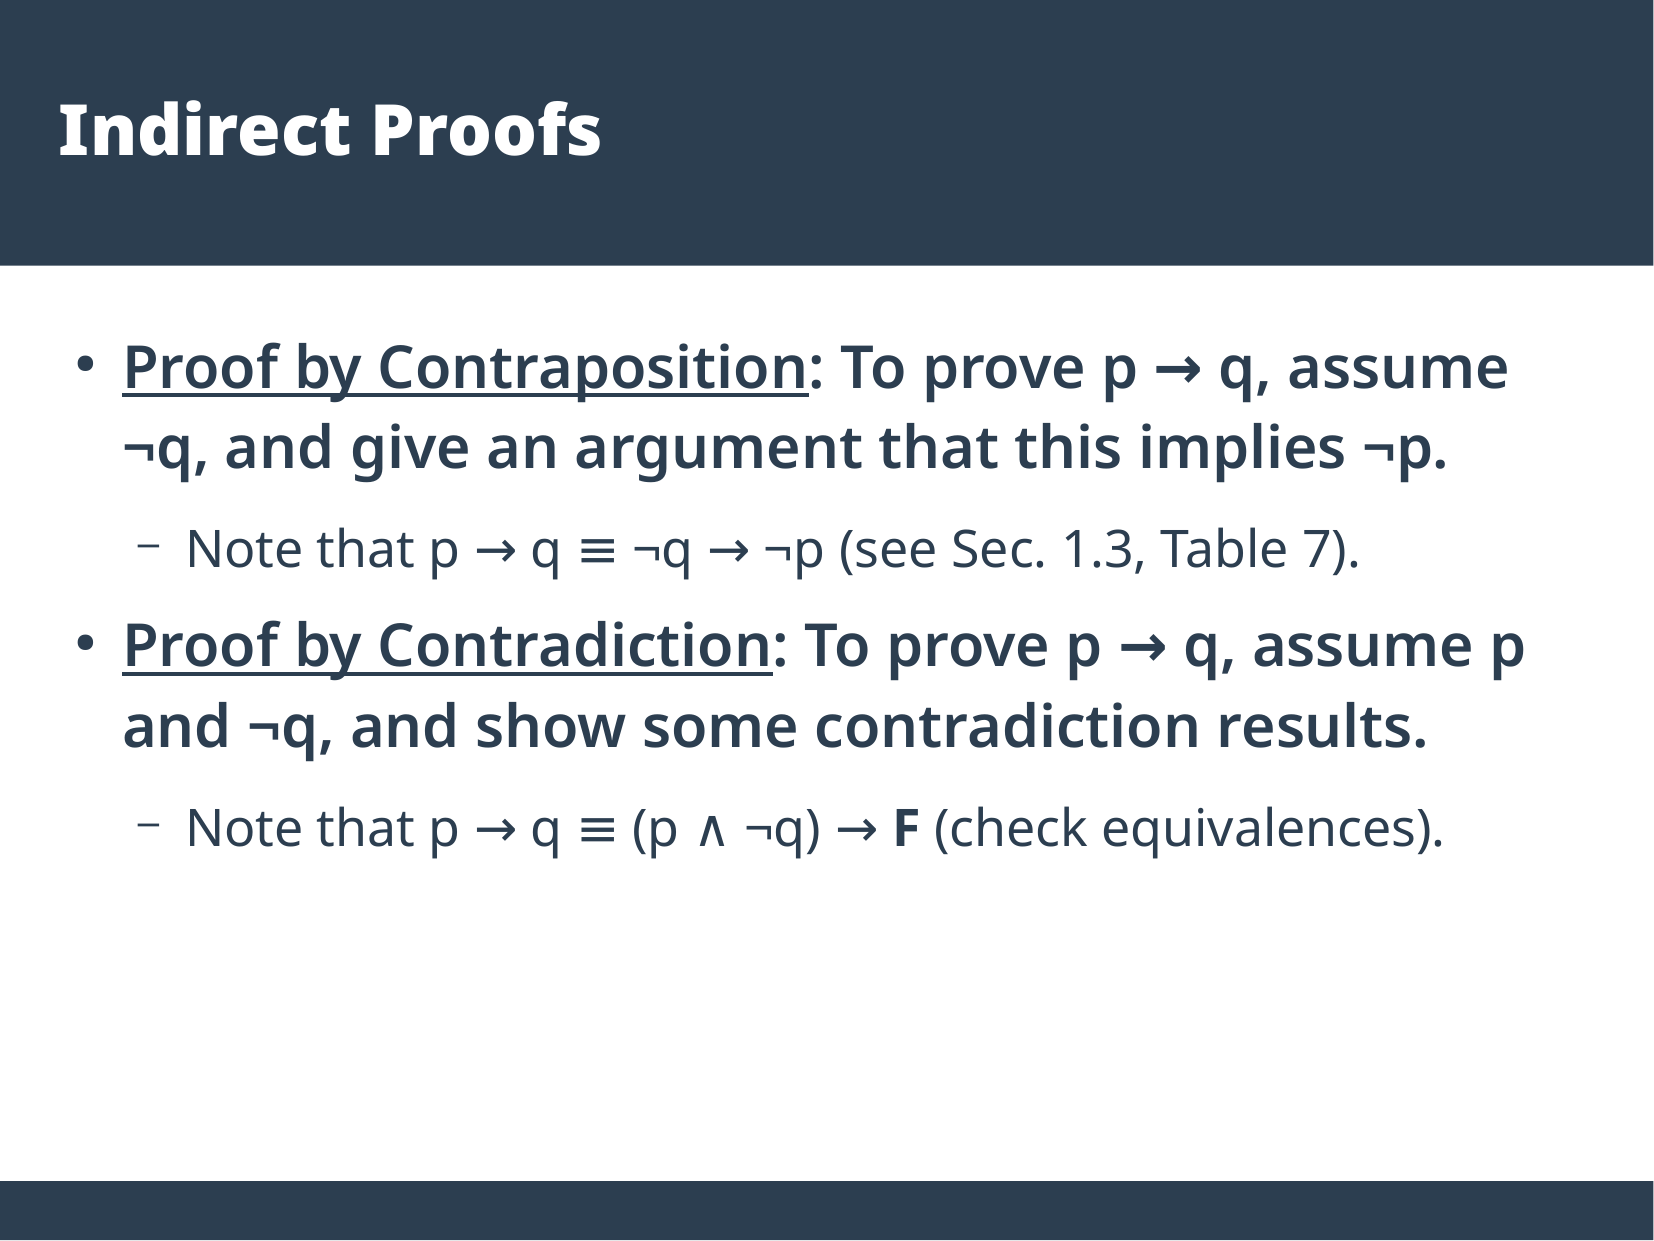

# Indirect Proofs
Proof by Contraposition: To prove p → q, assume ¬q, and give an argument that this implies ¬p.
Note that p → q ≡ ¬q → ¬p (see Sec. 1.3, Table 7).
Proof by Contradiction: To prove p → q, assume p and ¬q, and show some contradiction results.
Note that p → q ≡ (p ∧ ¬q) → F (check equivalences).